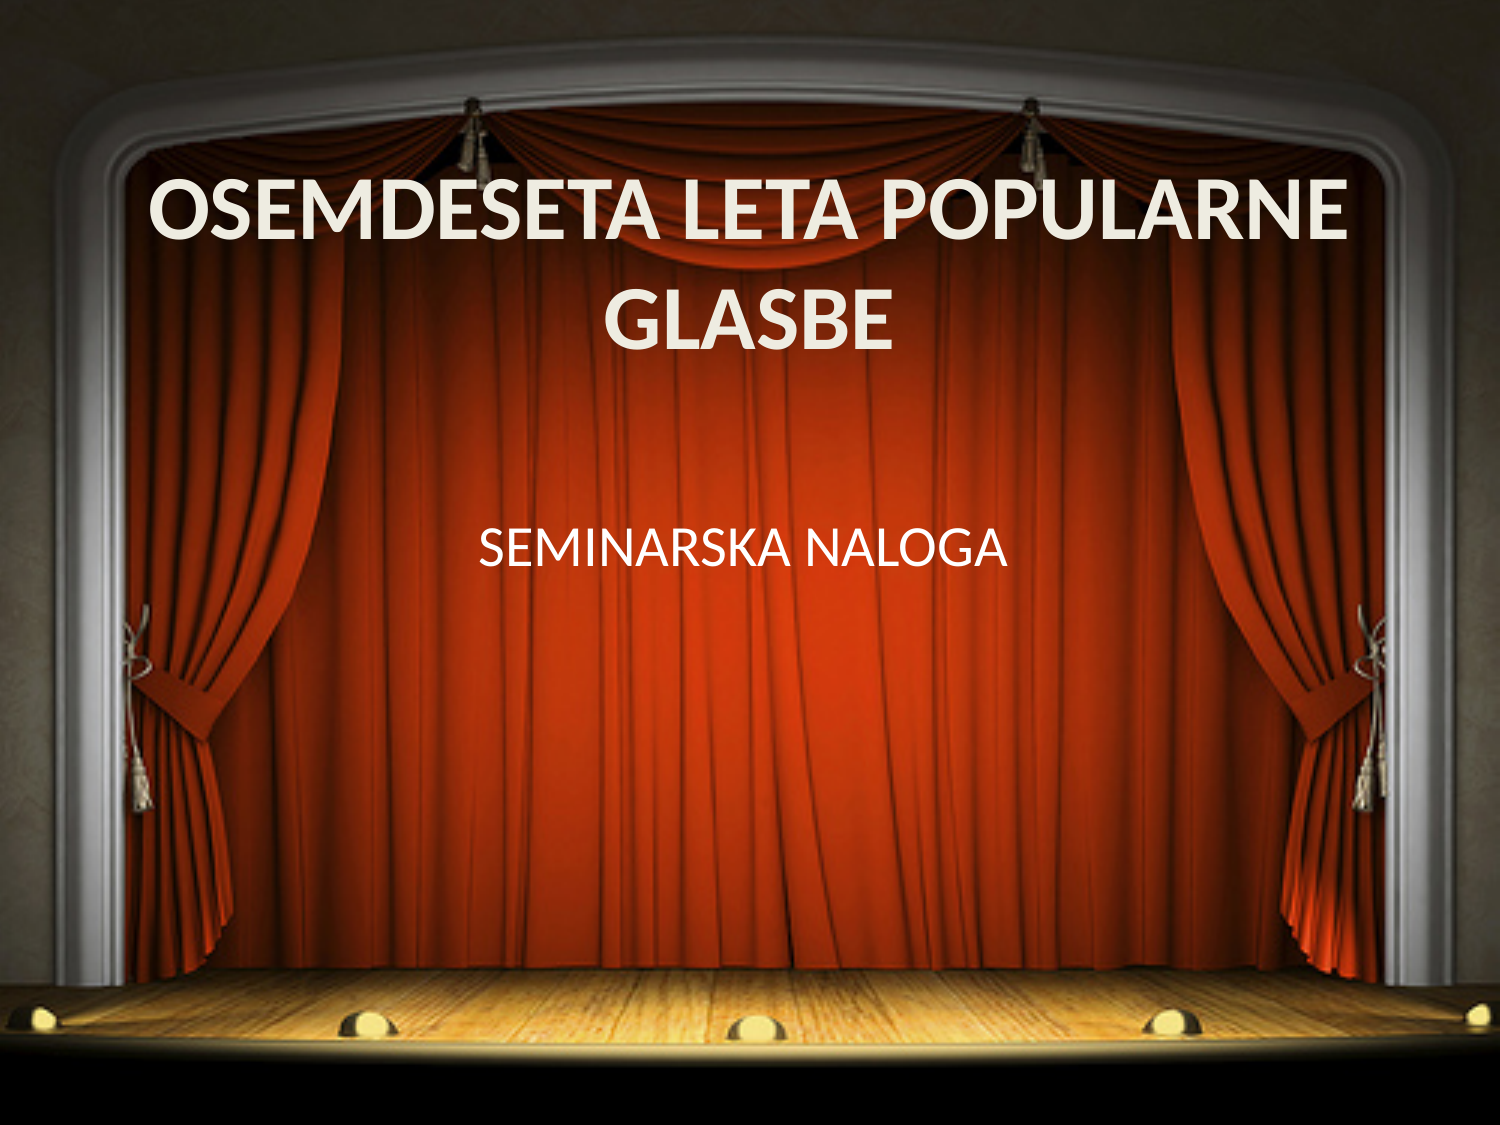

# OSEMDESETA LETA POPULARNE GLASBE
SEMINARSKA NALOGA